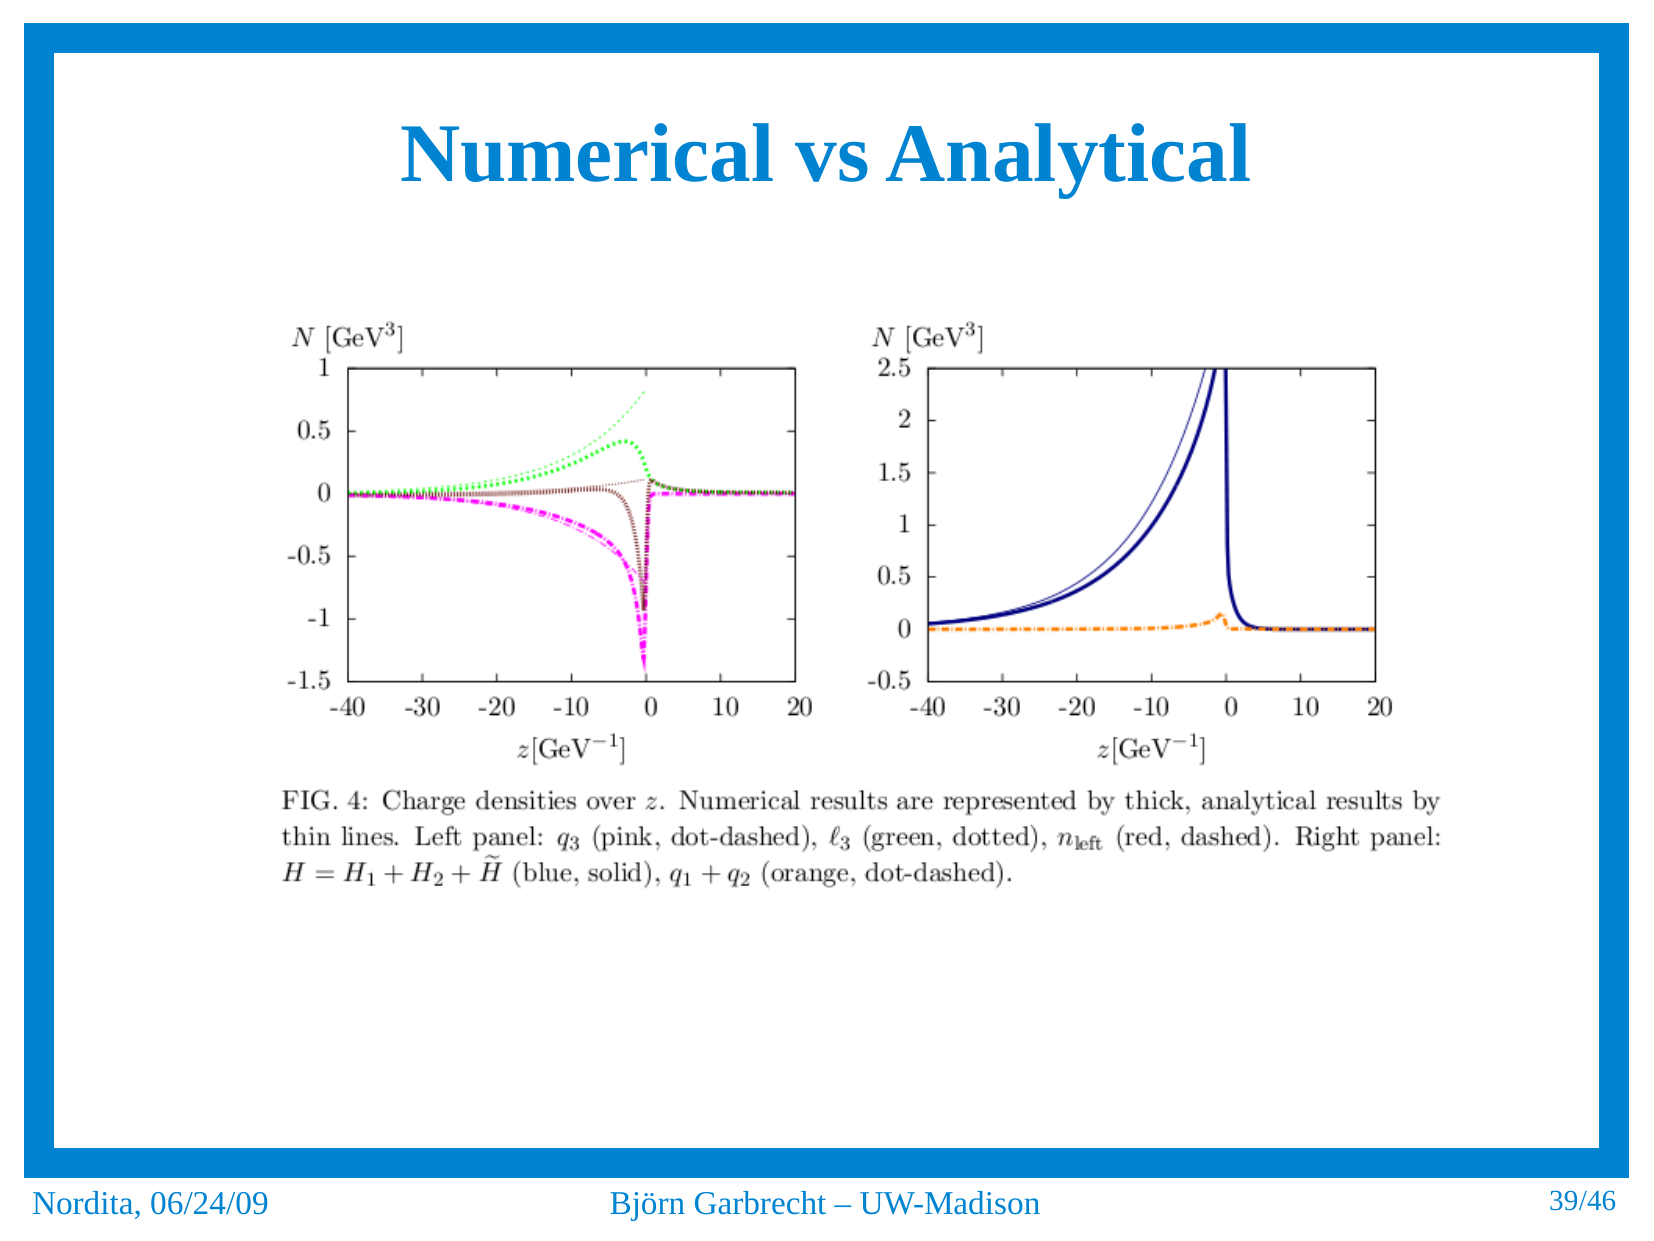

# Numerical vs Analytical
Björn Garbrecht – UW-Madison
39